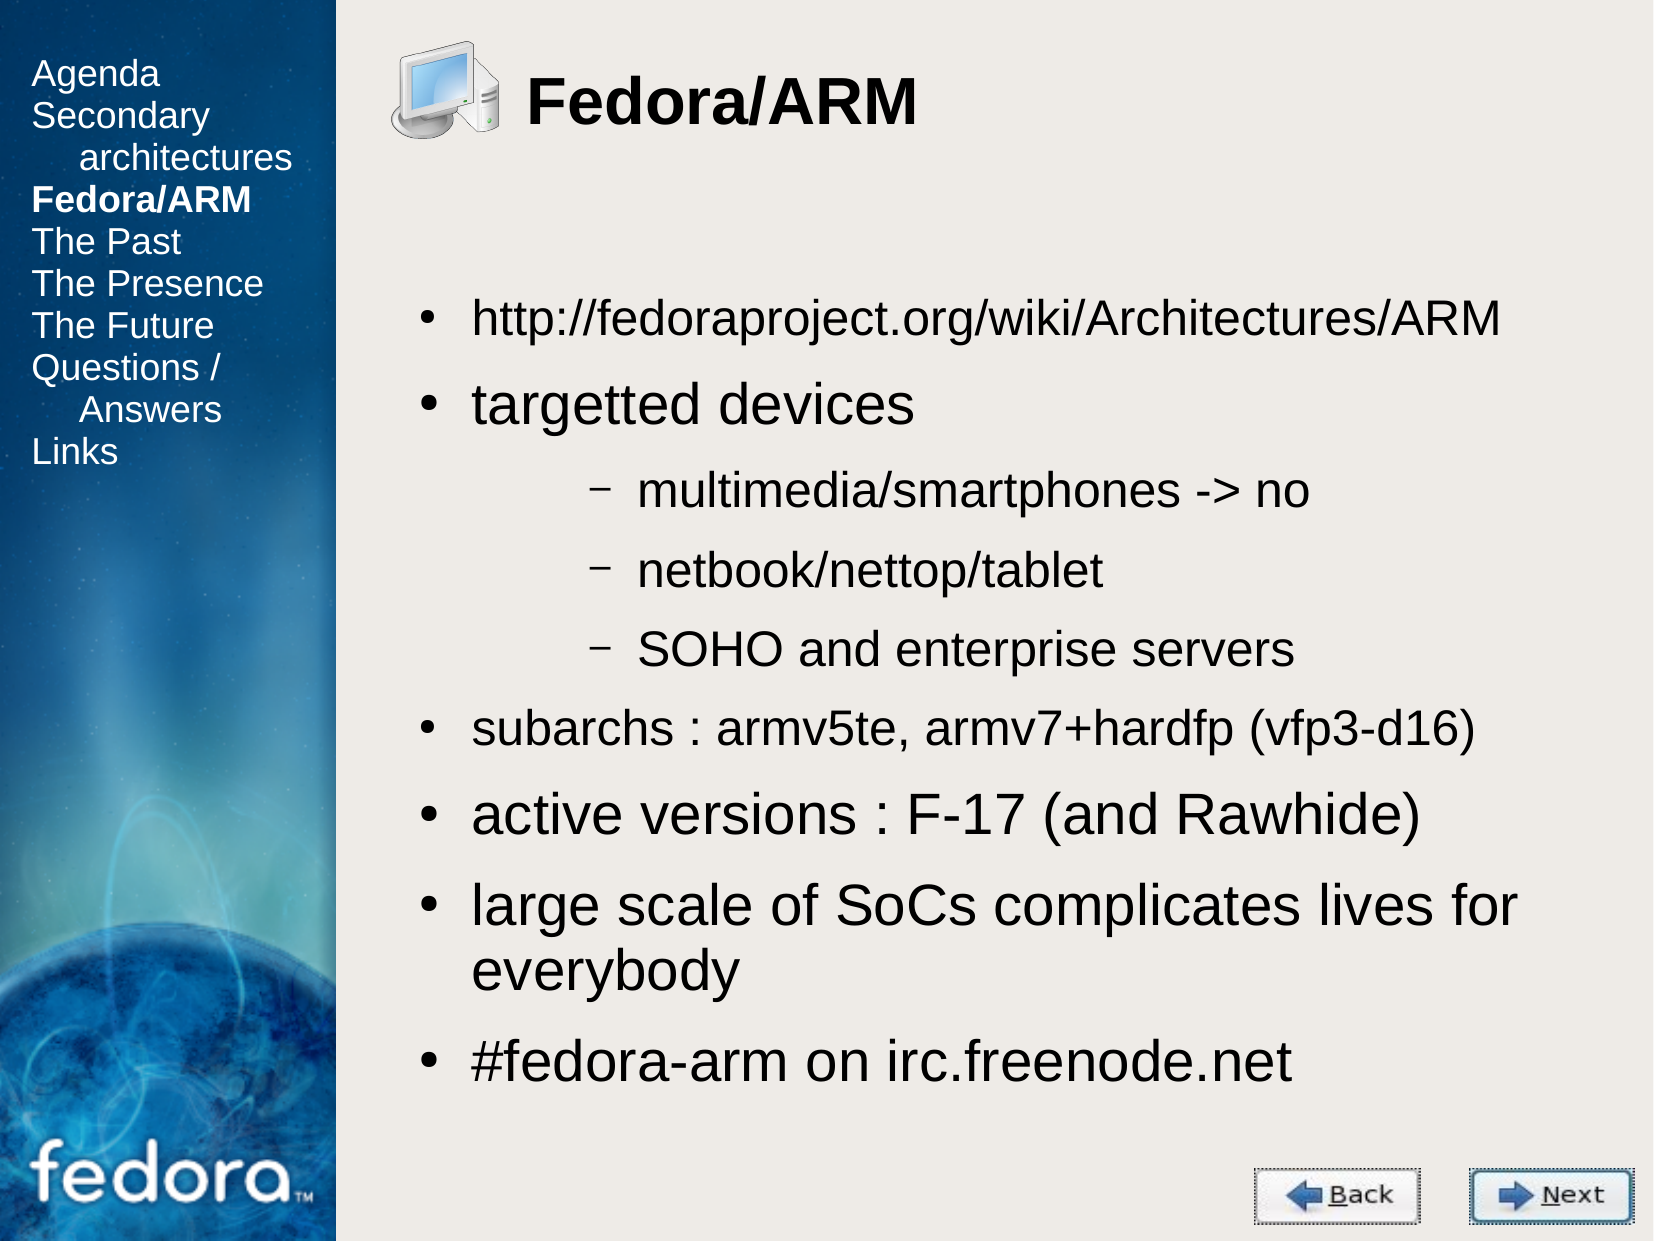

Agenda
Secondary architectures
Fedora/ARM
The Past
The Presence
The Future
Questions / Answers
Links
# Agenda
Fedora/ARM
http://fedoraproject.org/wiki/Architectures/ARM
targetted devices
multimedia/smartphones -> no
netbook/nettop/tablet
SOHO and enterprise servers
subarchs : armv5te, armv7+hardfp (vfp3-d16)
active versions : F-17 (and Rawhide)
large scale of SoCs complicates lives for everybody
#fedora-arm on irc.freenode.net